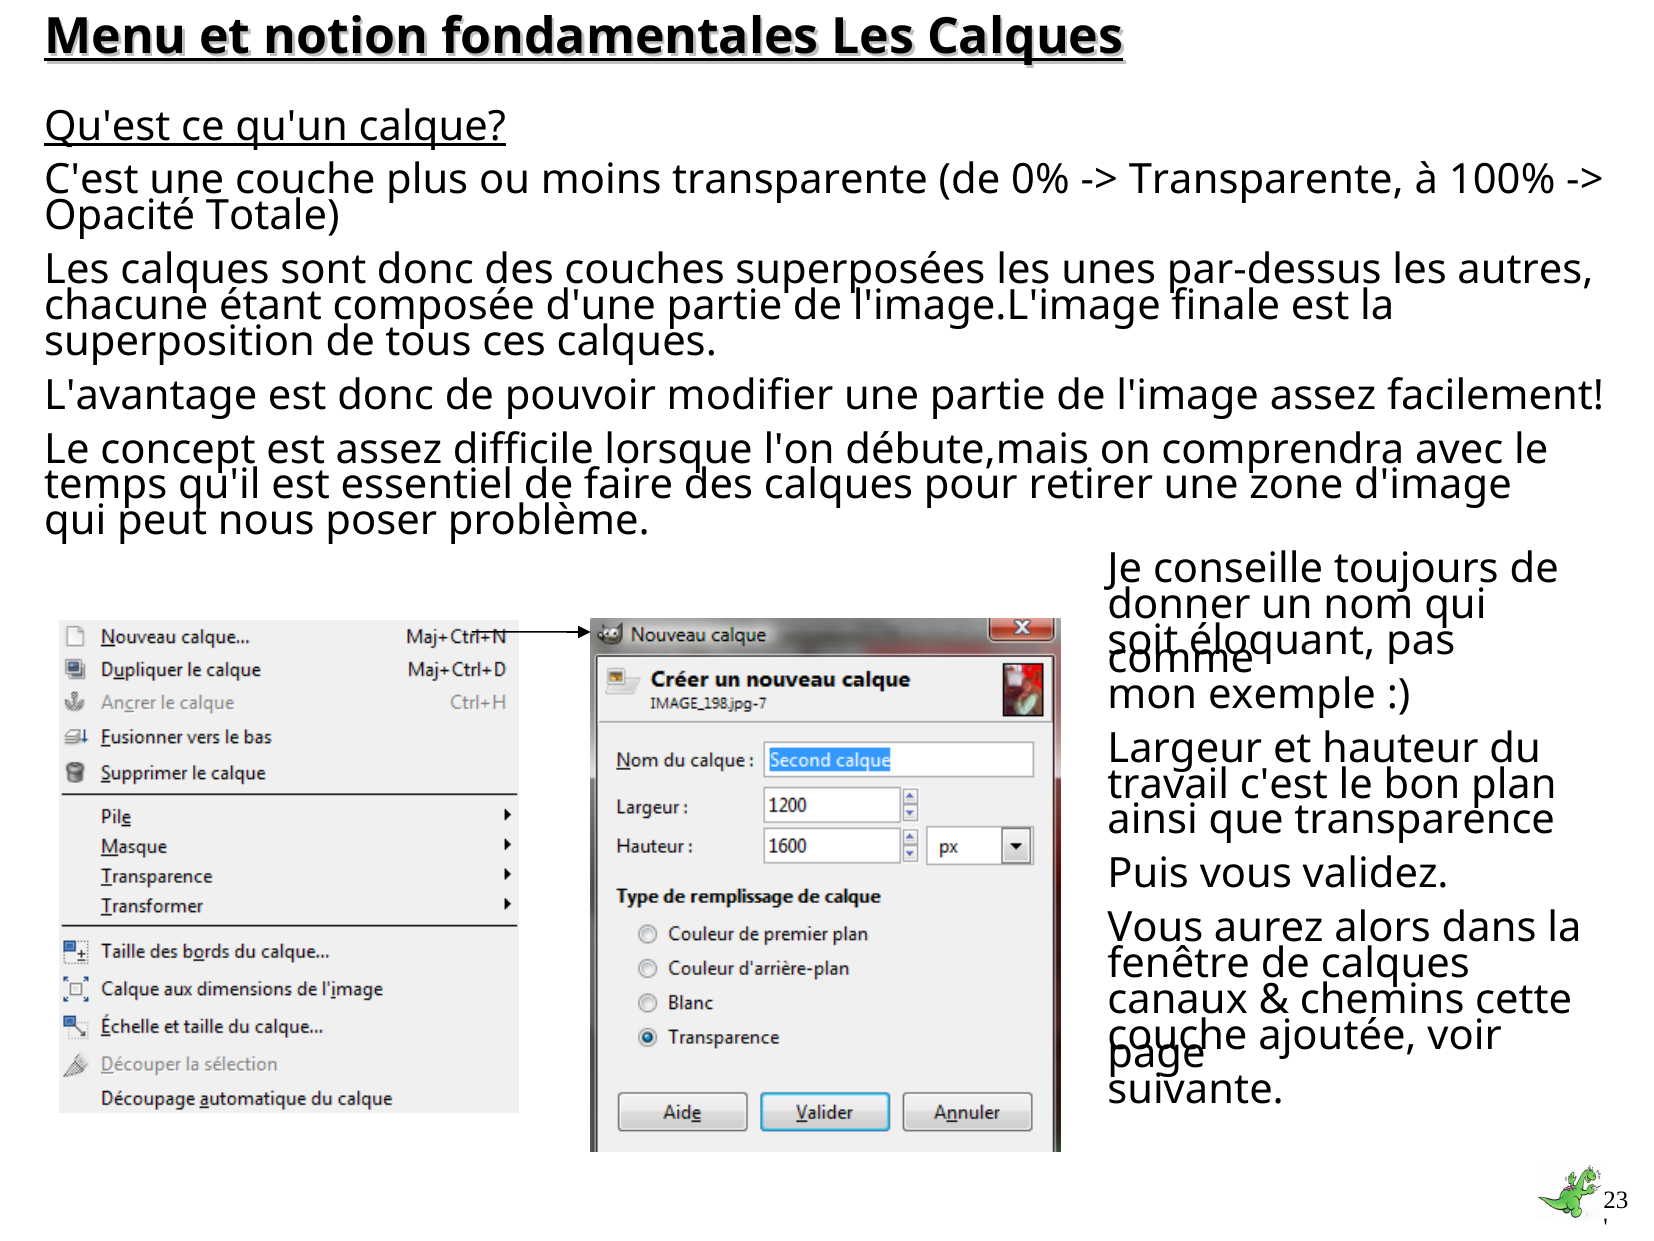

Menu et notion fondamentales Les Calques
Qu'est ce qu'un calque?
C'est une couche plus ou moins transparente (de 0% -> Transparente, à 100% ->
Opacité Totale)
Les calques sont donc des couches superposées les unes par-dessus les autres,
chacune étant composée d'une partie de l'image.L'image finale est la
superposition de tous ces calques.
L'avantage est donc de pouvoir modifier une partie de l'image assez facilement!
Le concept est assez difficile lorsque l'on débute,mais on comprendra avec le
temps qu'il est essentiel de faire des calques pour retirer une zone d'image
qui peut nous poser problème.
Je conseille toujours de
donner un nom qui
soit éloquant, pas comme
mon exemple :)
Largeur et hauteur du
travail c'est le bon plan
ainsi que transparence
Puis vous validez.
Vous aurez alors dans la
fenêtre de calques
canaux & chemins cette
couche ajoutée, voir page
suivante.
23'